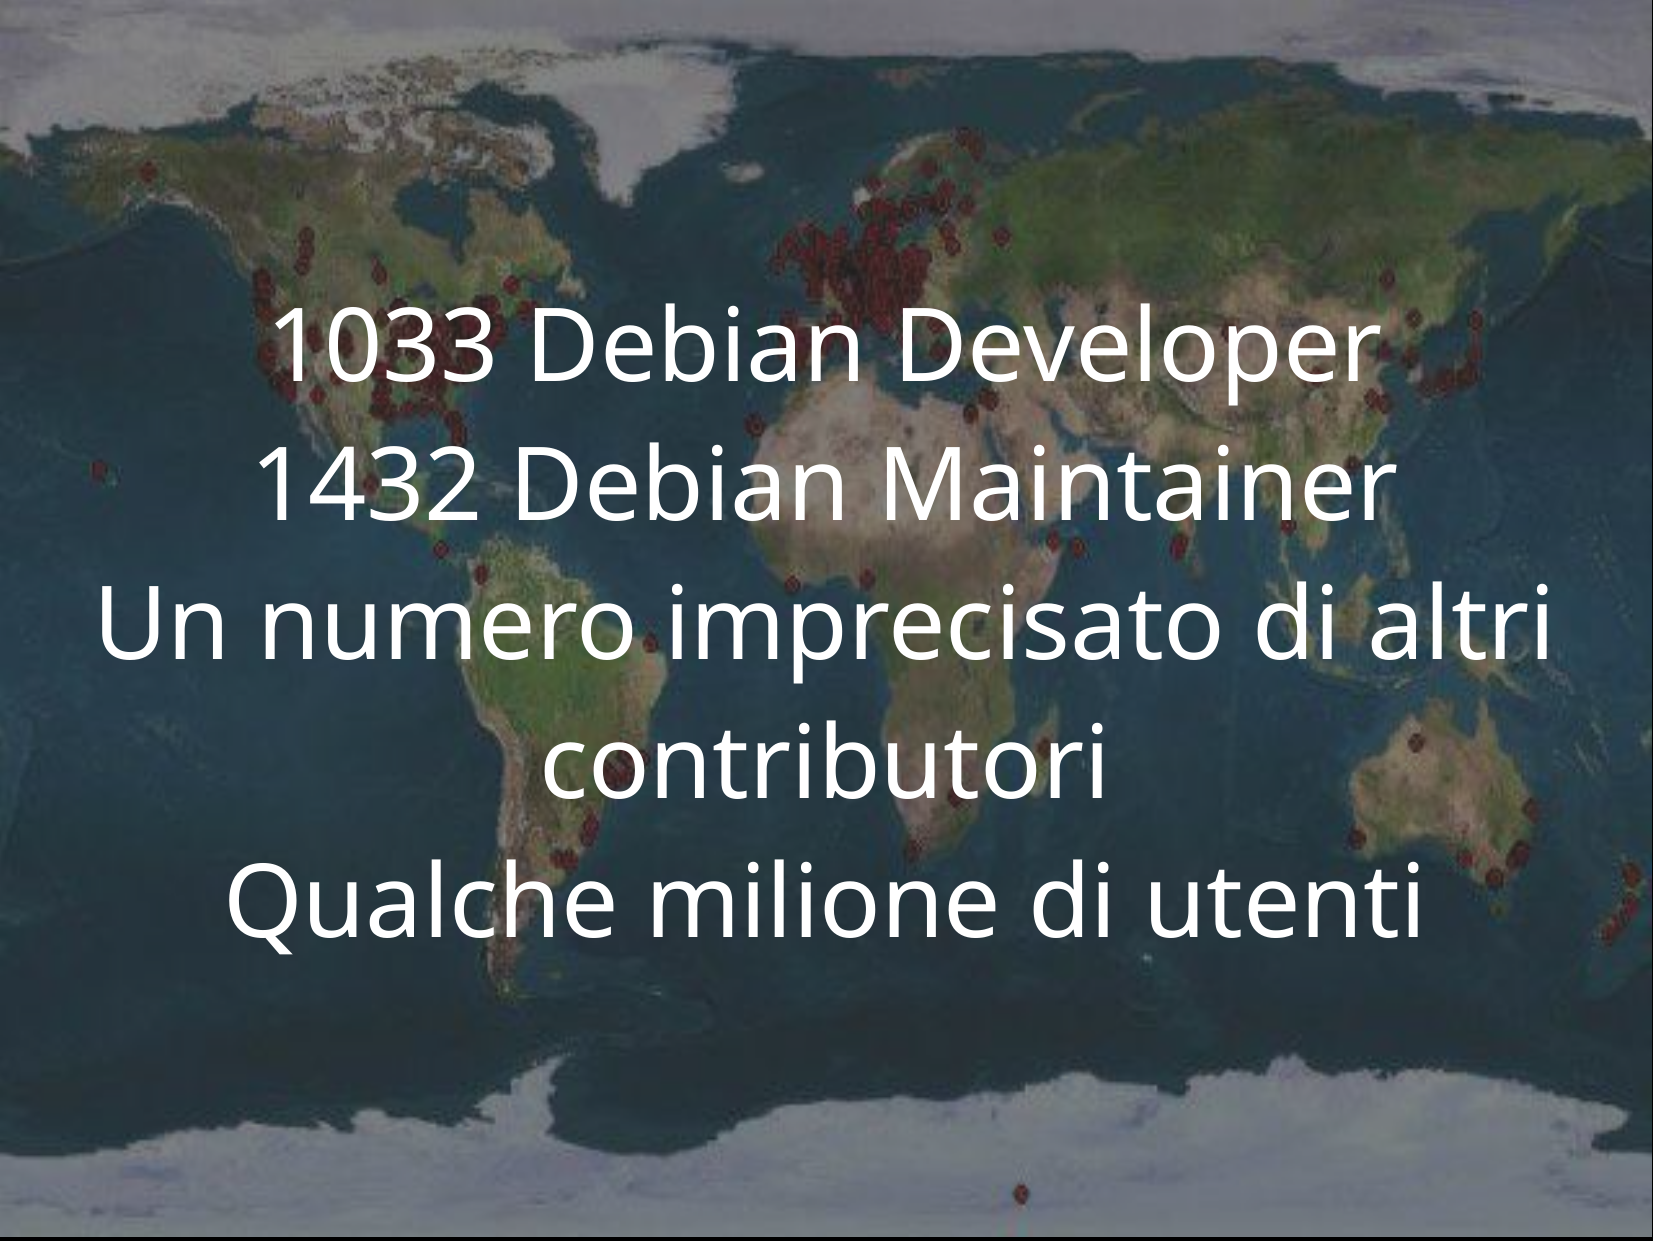

1033 Debian Developer
1432 Debian Maintainer
Un numero imprecisato di altri contributori
Qualche milione di utenti